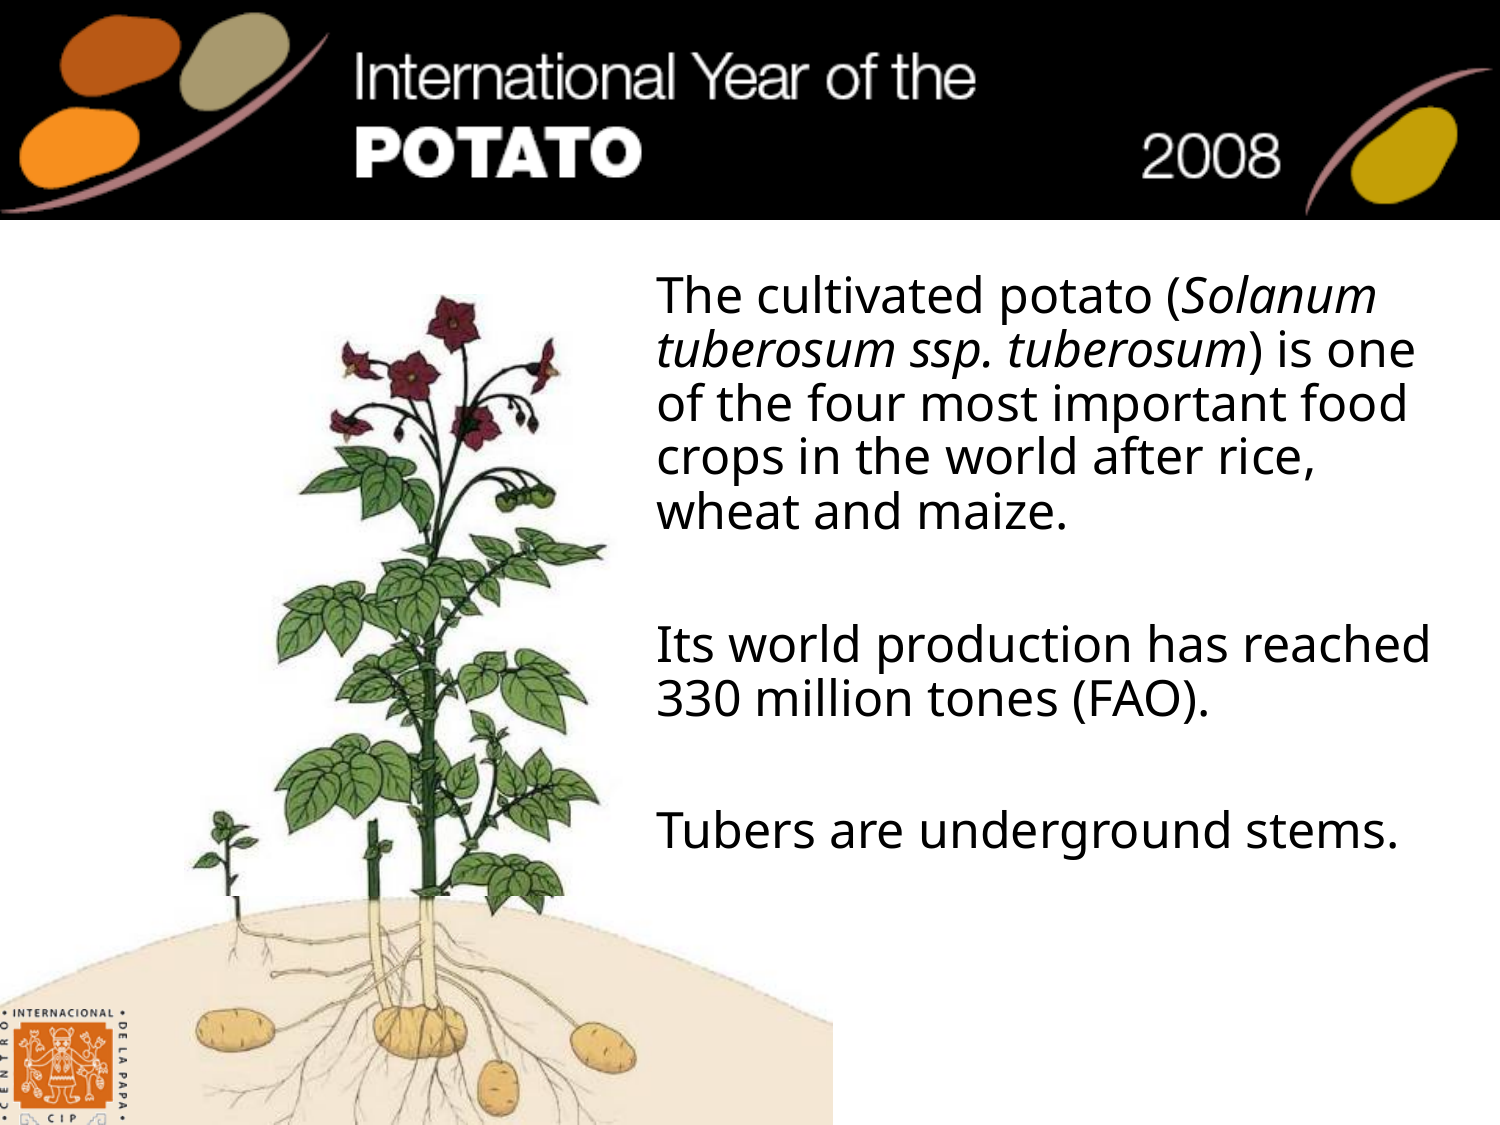

# The cultivated potato (Solanum tuberosum ssp. tuberosum) is one of the four most important food crops in the world after rice, wheat and maize.
Its world production has reached 330 million tones (FAO).
Tubers are underground stems.